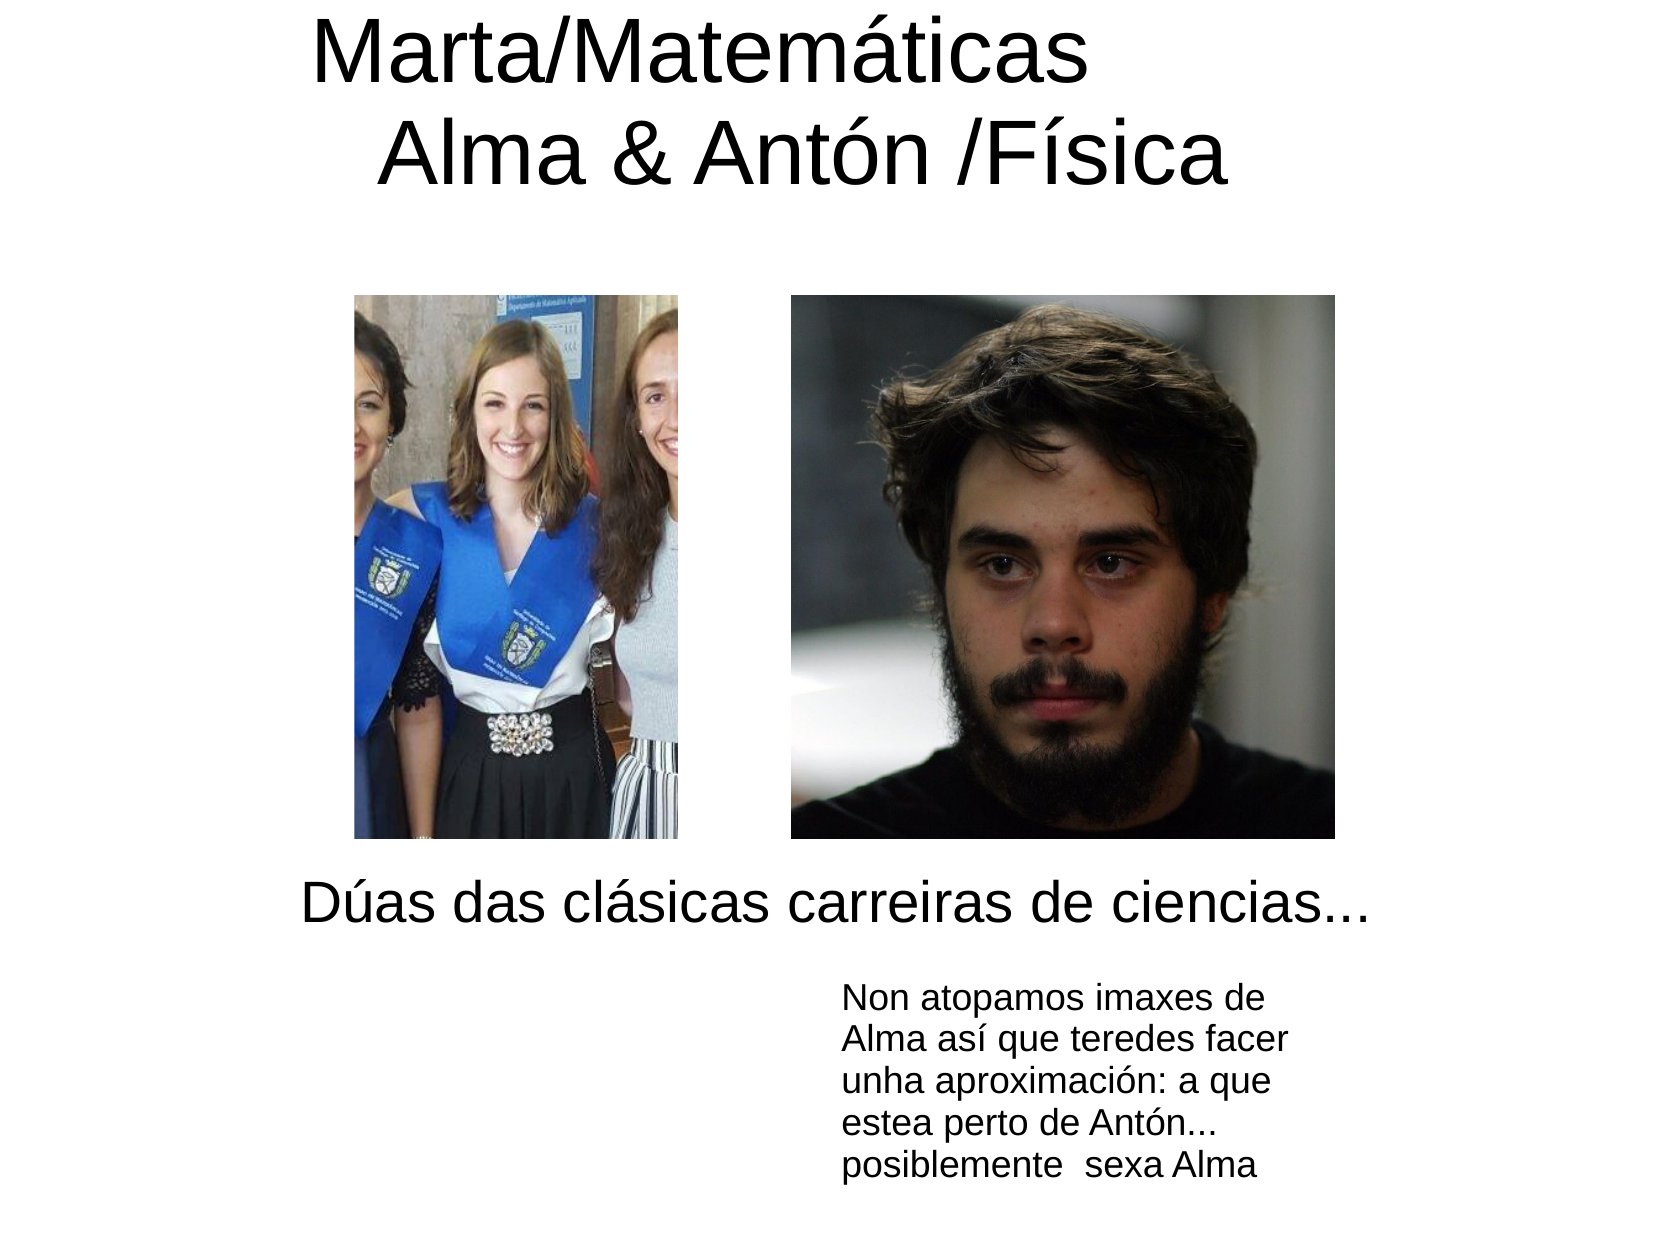

# Marta/Matemáticas Alma & Antón /Física
Dúas das clásicas carreiras de ciencias...
Non atopamos imaxes de Alma así que teredes facer unha aproximación: a que estea perto de Antón... posiblemente sexa Alma